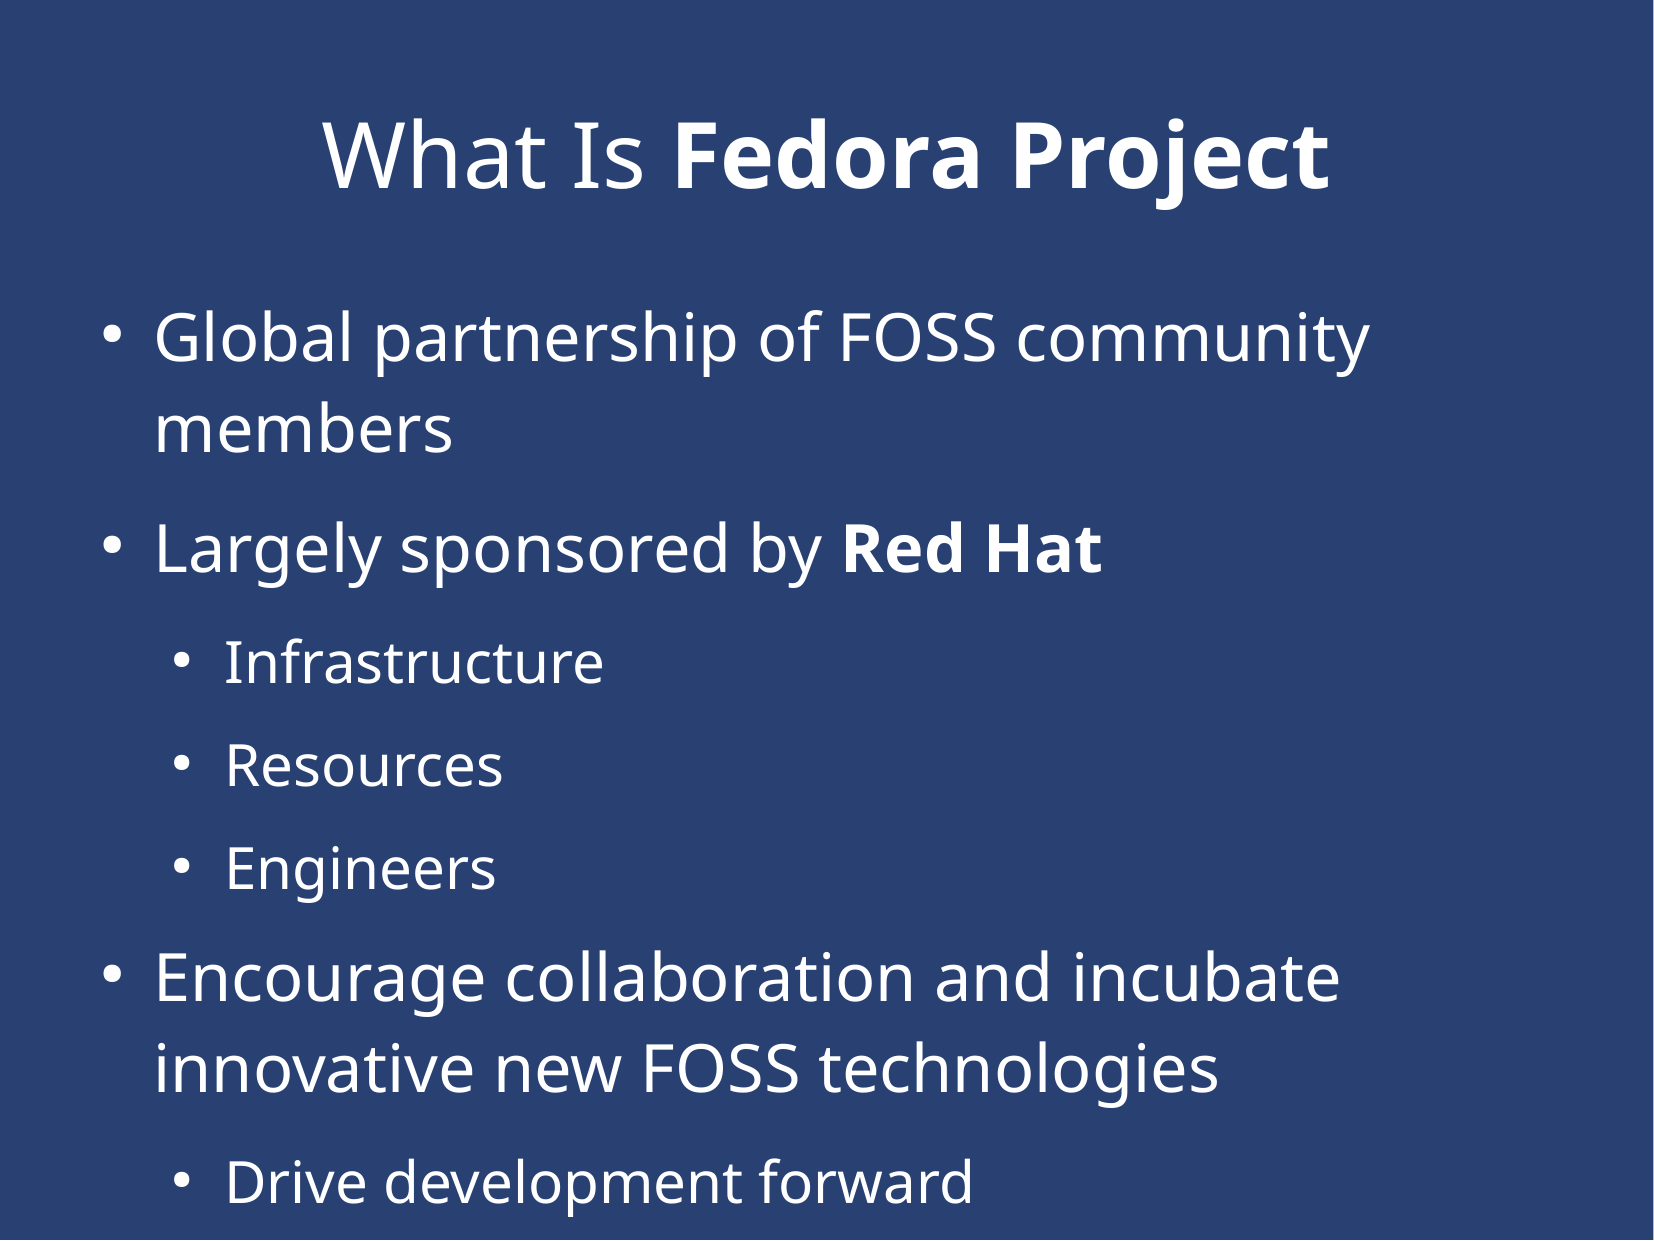

# What Is Fedora Project
Global partnership of FOSS community members
Largely sponsored by Red Hat
Infrastructure
Resources
Engineers
Encourage collaboration and incubate innovative new FOSS technologies
Drive development forward